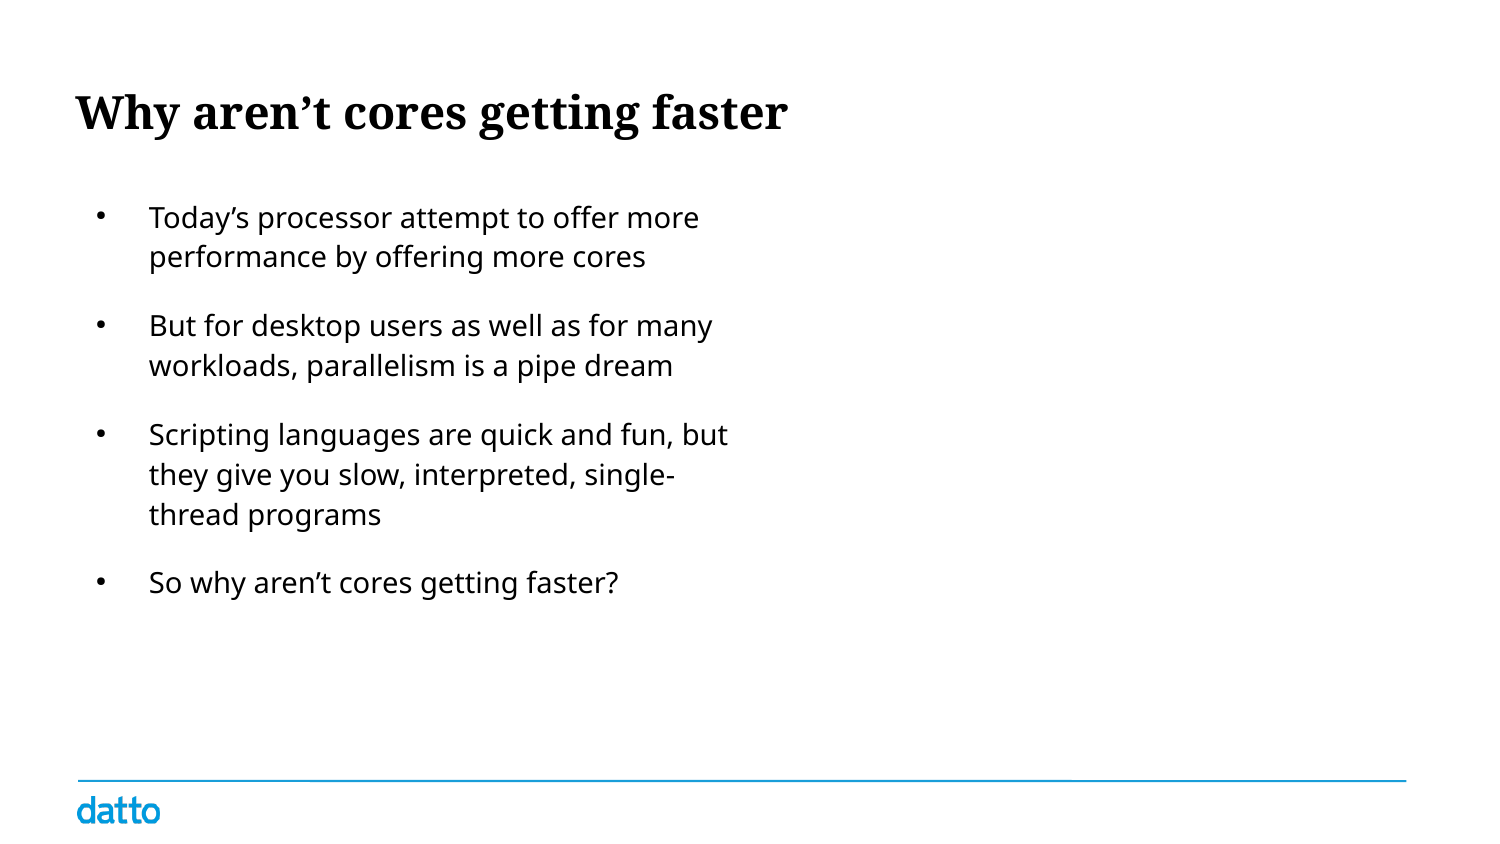

# Why aren’t cores getting faster
Today’s processor attempt to offer more performance by offering more cores
But for desktop users as well as for many workloads, parallelism is a pipe dream
Scripting languages are quick and fun, but they give you slow, interpreted, single-thread programs
So why aren’t cores getting faster?